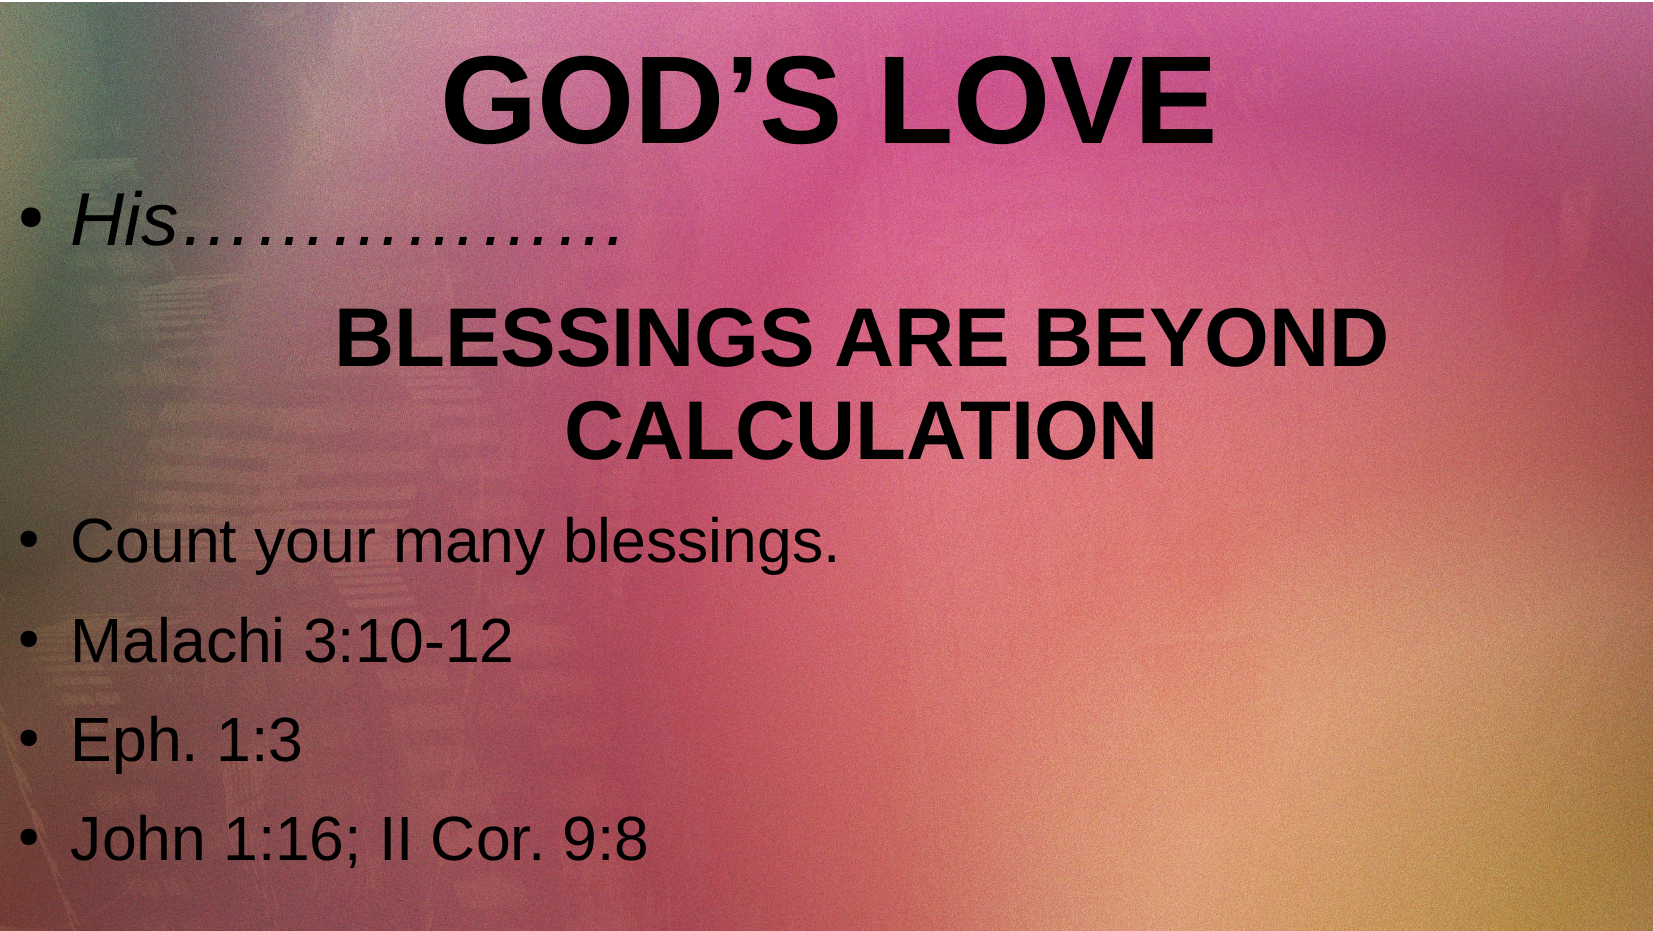

# GOD’S LOVE
His………………
BLESSINGS ARE BEYOND CALCULATION
Count your many blessings.
Malachi 3:10-12
Eph. 1:3
John 1:16; II Cor. 9:8